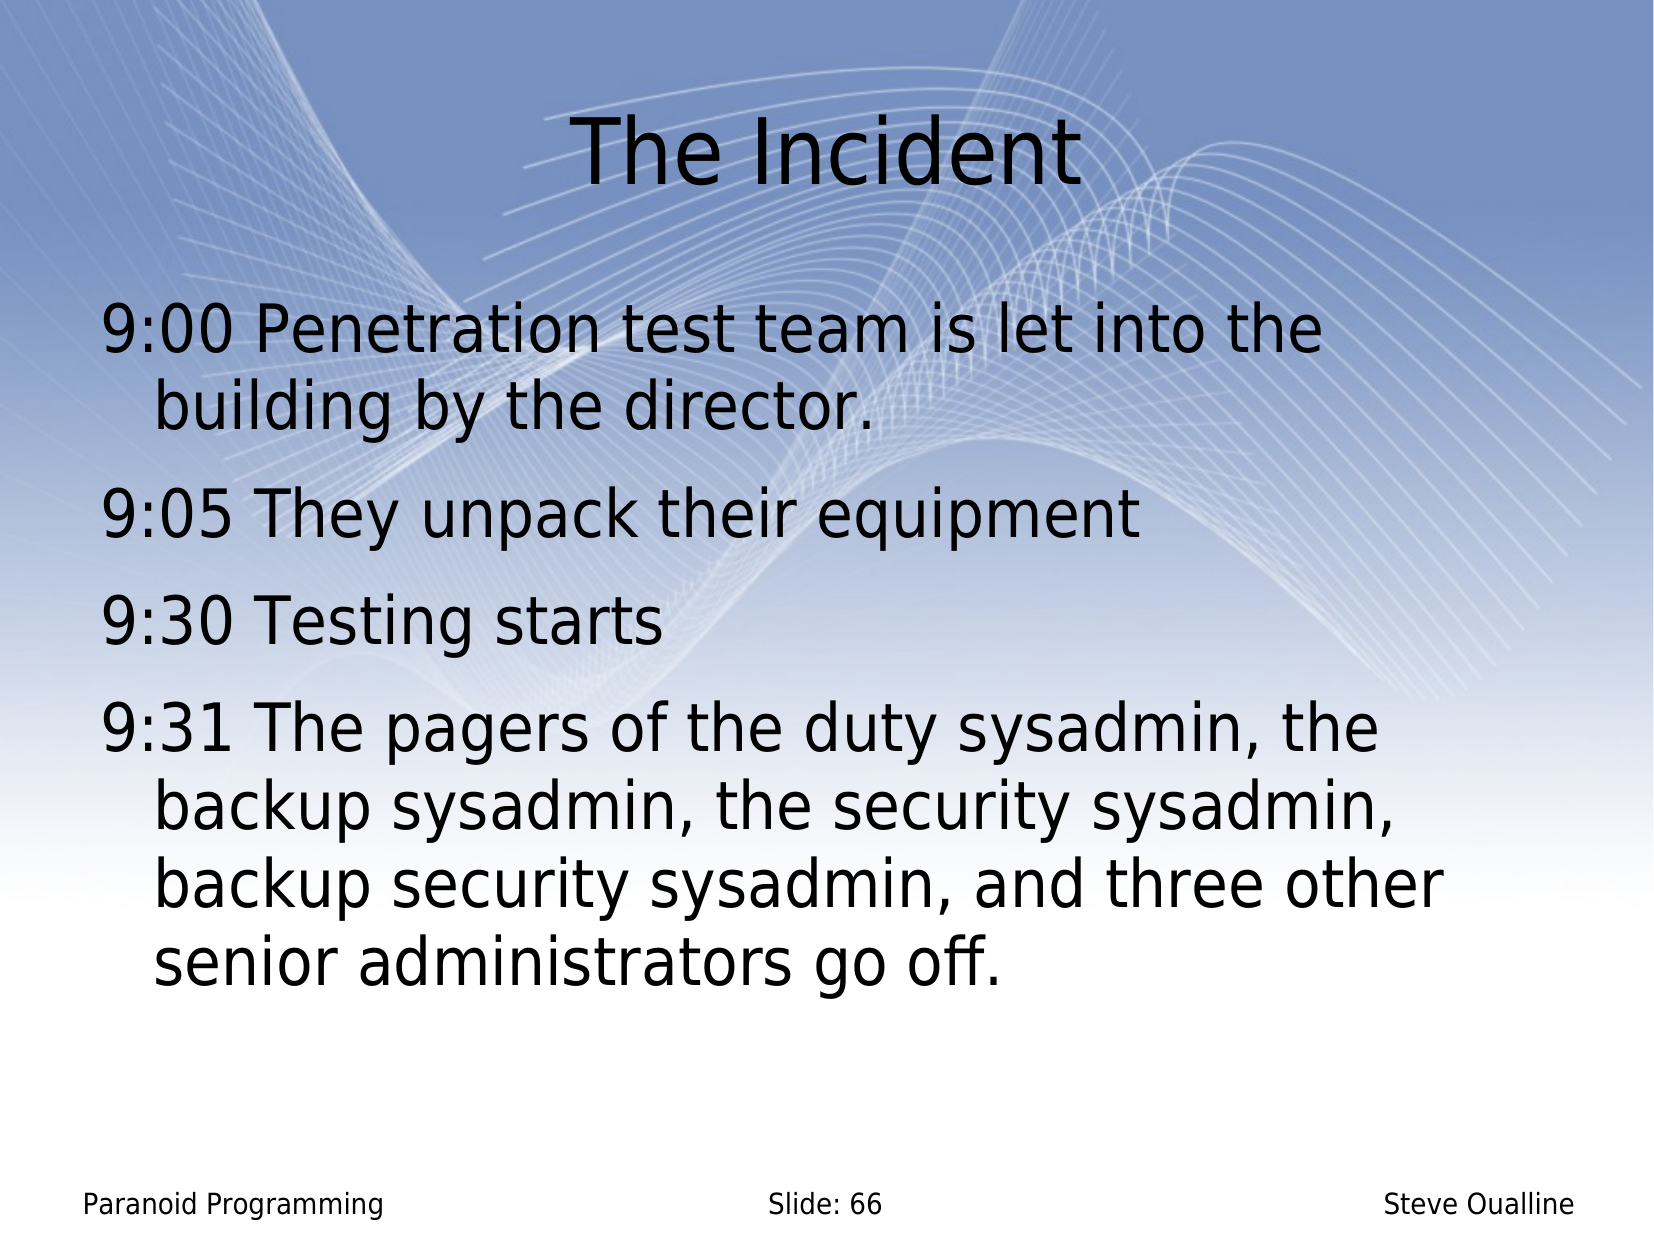

# The Incident
9:00 Penetration test team is let into the building by the director.
9:05 They unpack their equipment
9:30 Testing starts
9:31 The pagers of the duty sysadmin, the backup sysadmin, the security sysadmin, backup security sysadmin, and three other senior administrators go off.
Paranoid Programming
Steve Oualline
66